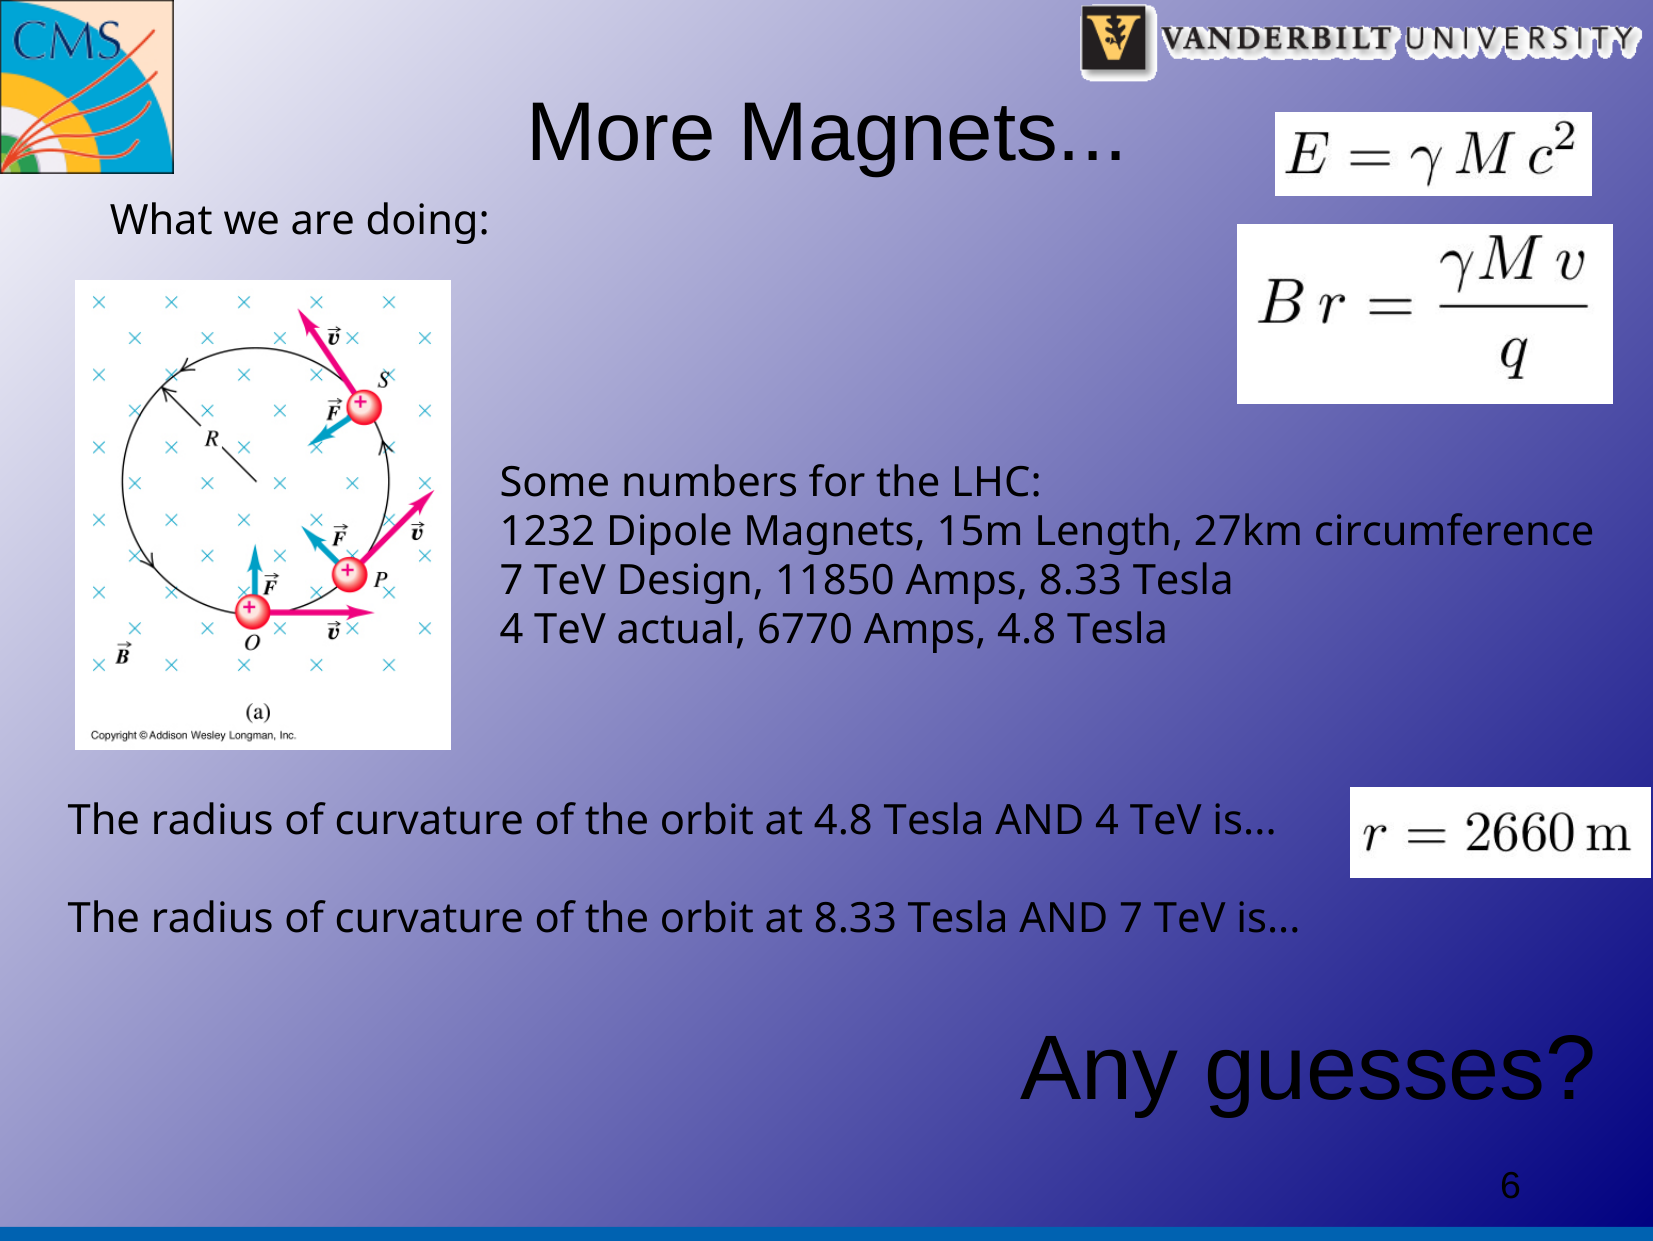

# More Magnets...
What we are doing:
Some numbers for the LHC:
1232 Dipole Magnets, 15m Length, 27km circumference
7 TeV Design, 11850 Amps, 8.33 Tesla
4 TeV actual, 6770 Amps, 4.8 Tesla
The radius of curvature of the orbit at 4.8 Tesla AND 4 TeV is...
The radius of curvature of the orbit at 8.33 Tesla AND 7 TeV is...
Any guesses?
6